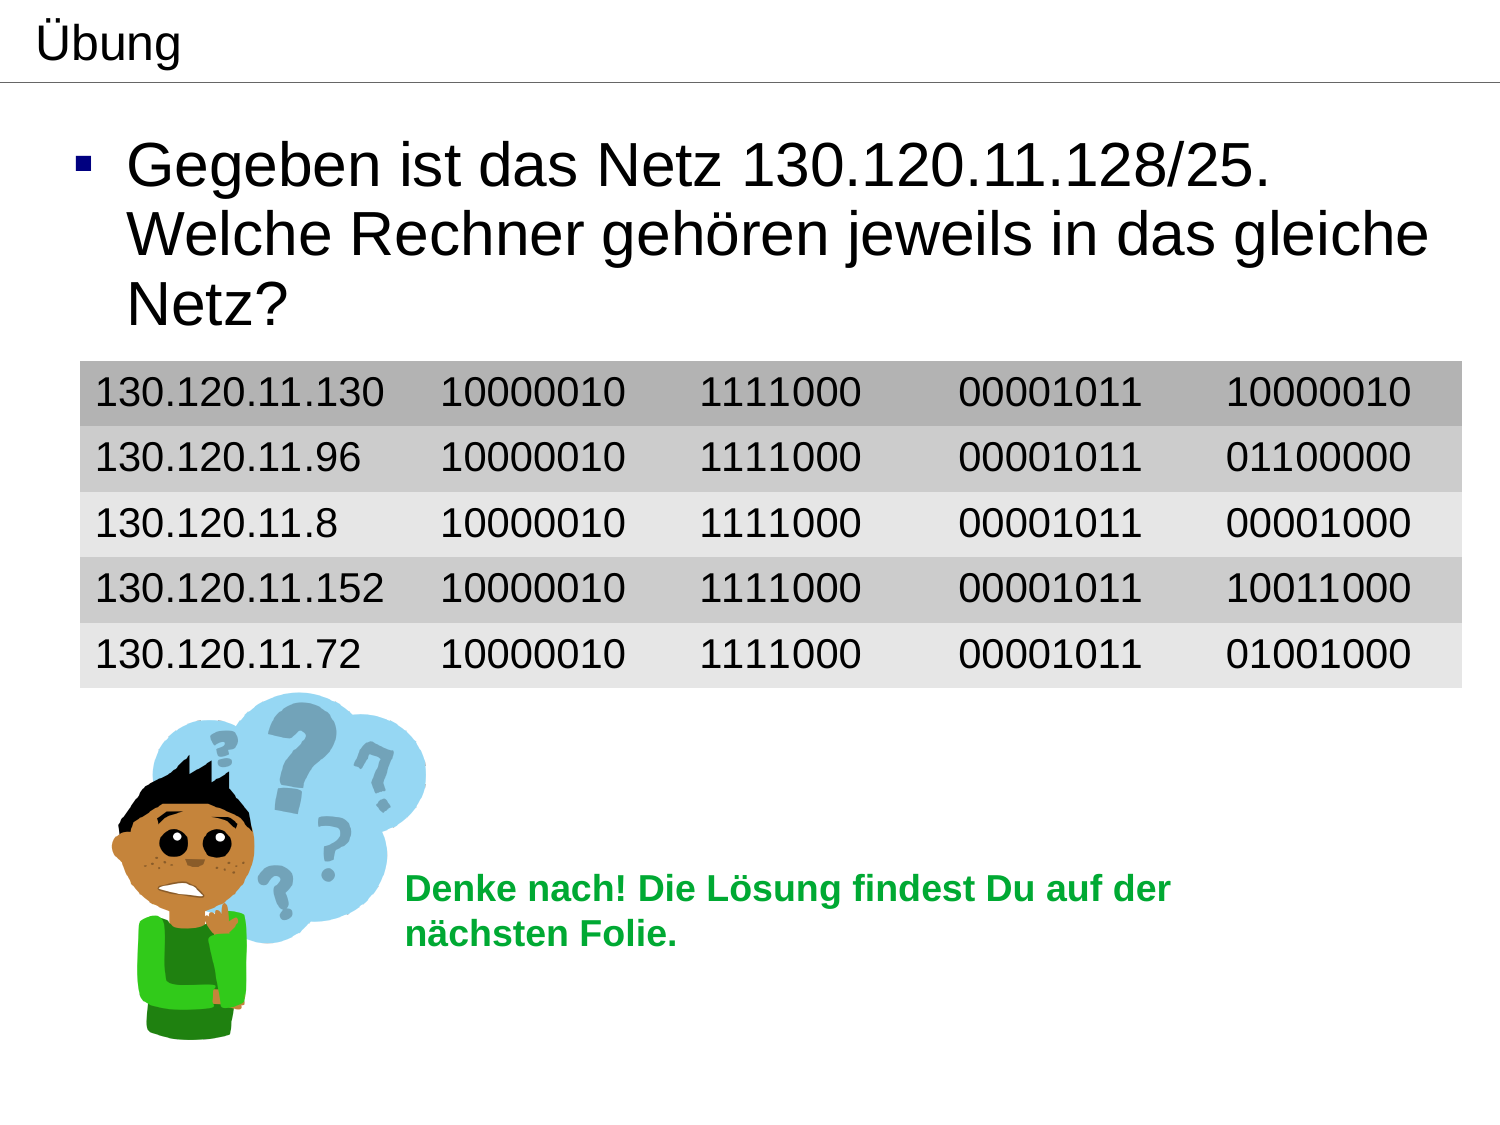

# Übung
Gegeben ist das Netz 130.120.11.128/25. Welche Rechner gehören jeweils in das gleiche Netz?
| 130.120.11.130 | 10000010 | 1111000 | 00001011 | 10000010 |
| --- | --- | --- | --- | --- |
| 130.120.11.96 | 10000010 | 1111000 | 00001011 | 01100000 |
| 130.120.11.8 | 10000010 | 1111000 | 00001011 | 00001000 |
| 130.120.11.152 | 10000010 | 1111000 | 00001011 | 10011000 |
| 130.120.11.72 | 10000010 | 1111000 | 00001011 | 01001000 |
Denke nach! Die Lösung findest Du auf der nächsten Folie.